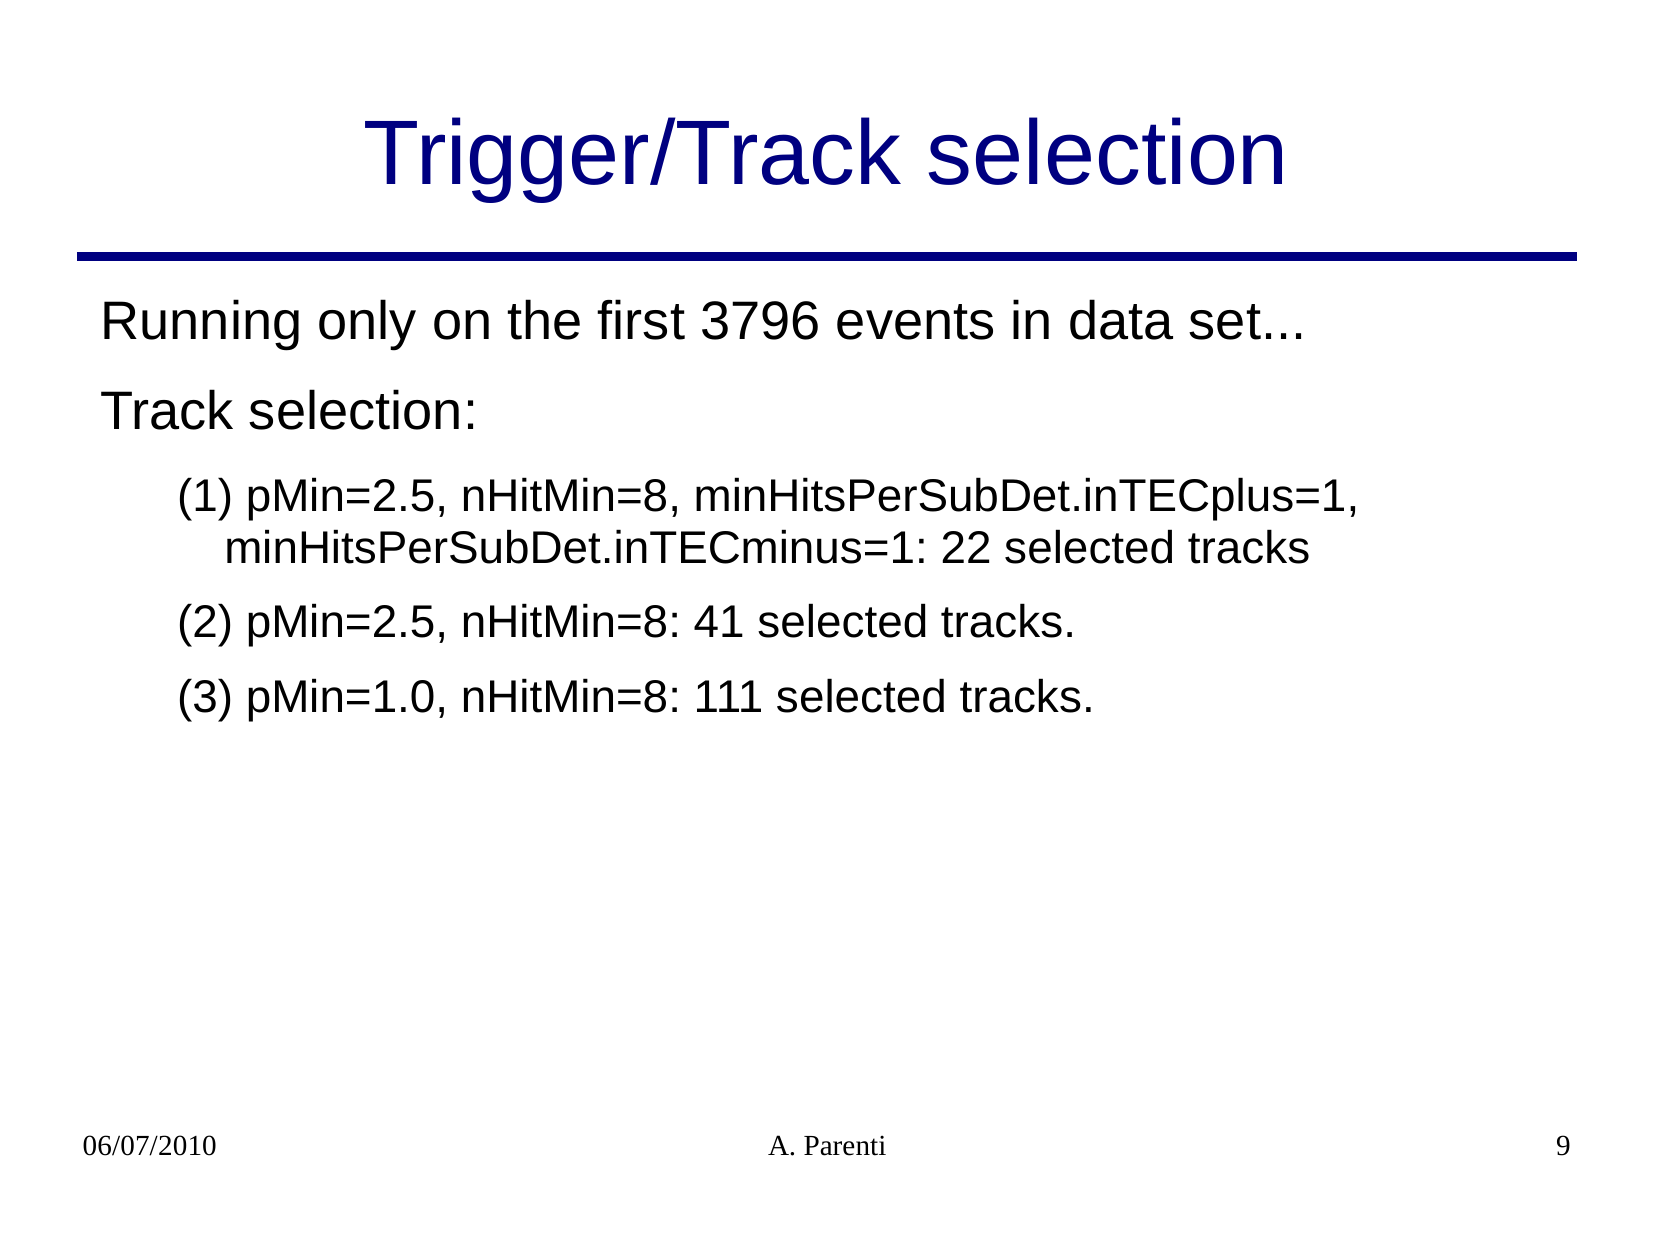

# Trigger/Track selection
Running only on the first 3796 events in data set...
Track selection:
(1) pMin=2.5, nHitMin=8, minHitsPerSubDet.inTECplus=1, minHitsPerSubDet.inTECminus=1: 22 selected tracks
(2) pMin=2.5, nHitMin=8: 41 selected tracks.
(3) pMin=1.0, nHitMin=8: 111 selected tracks.
9